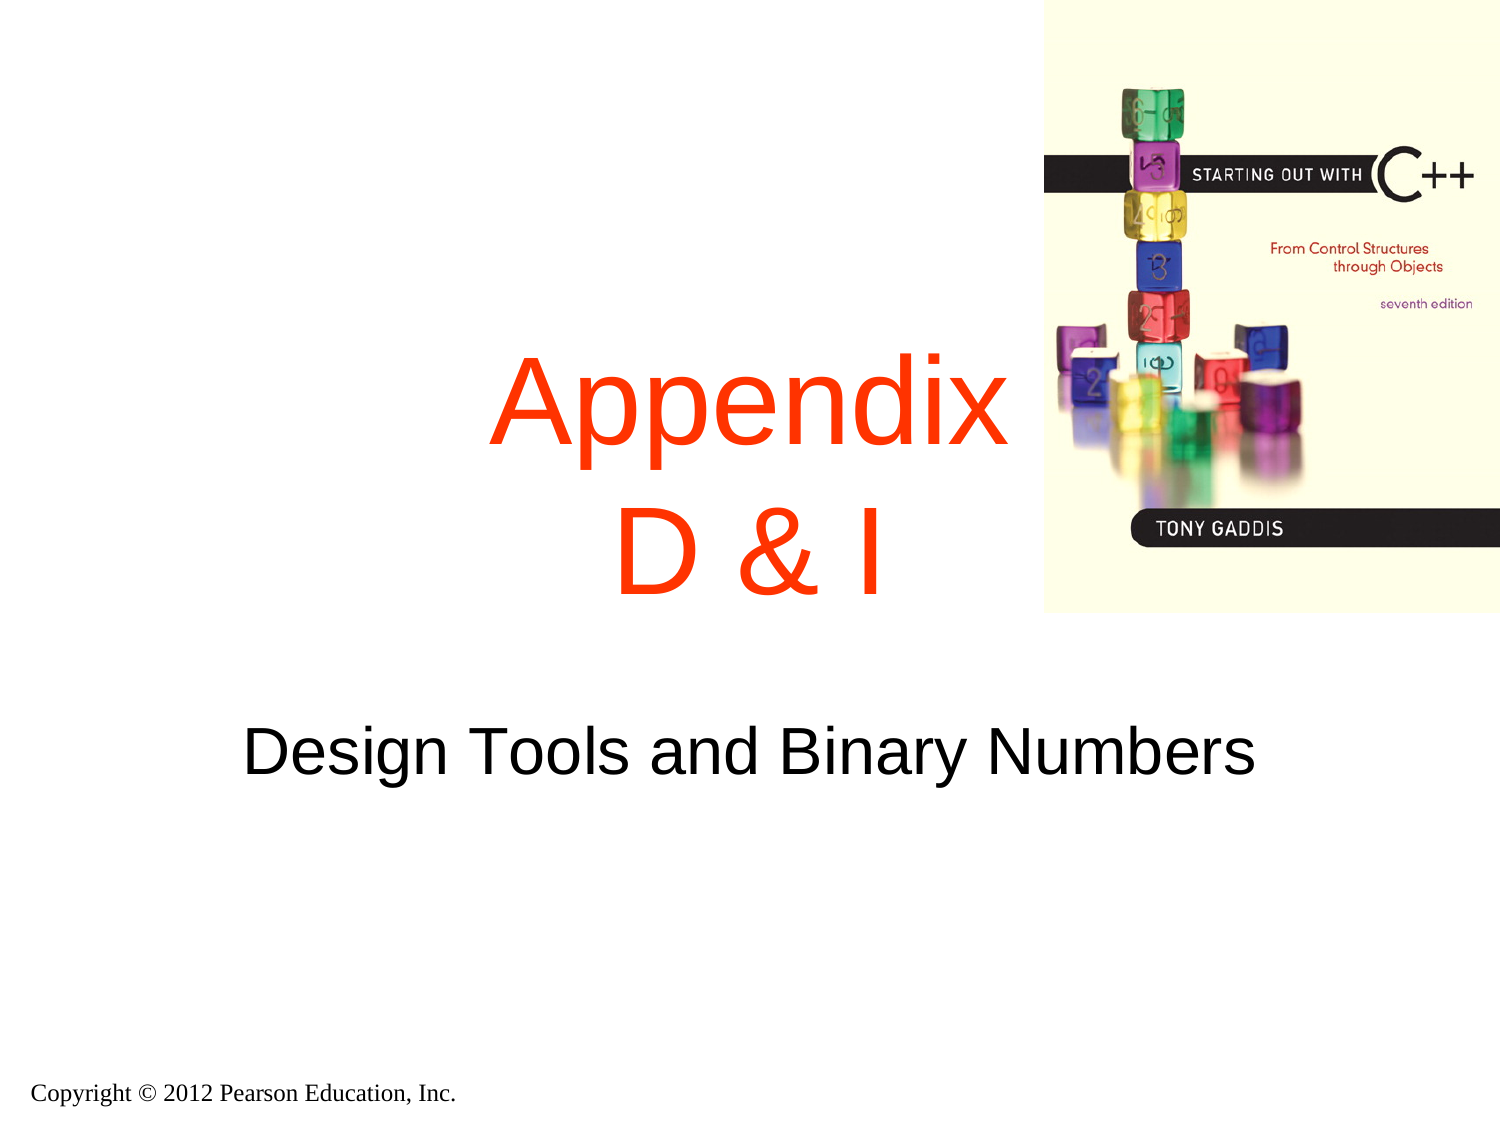

Appendix
D & I
Design Tools and Binary Numbers